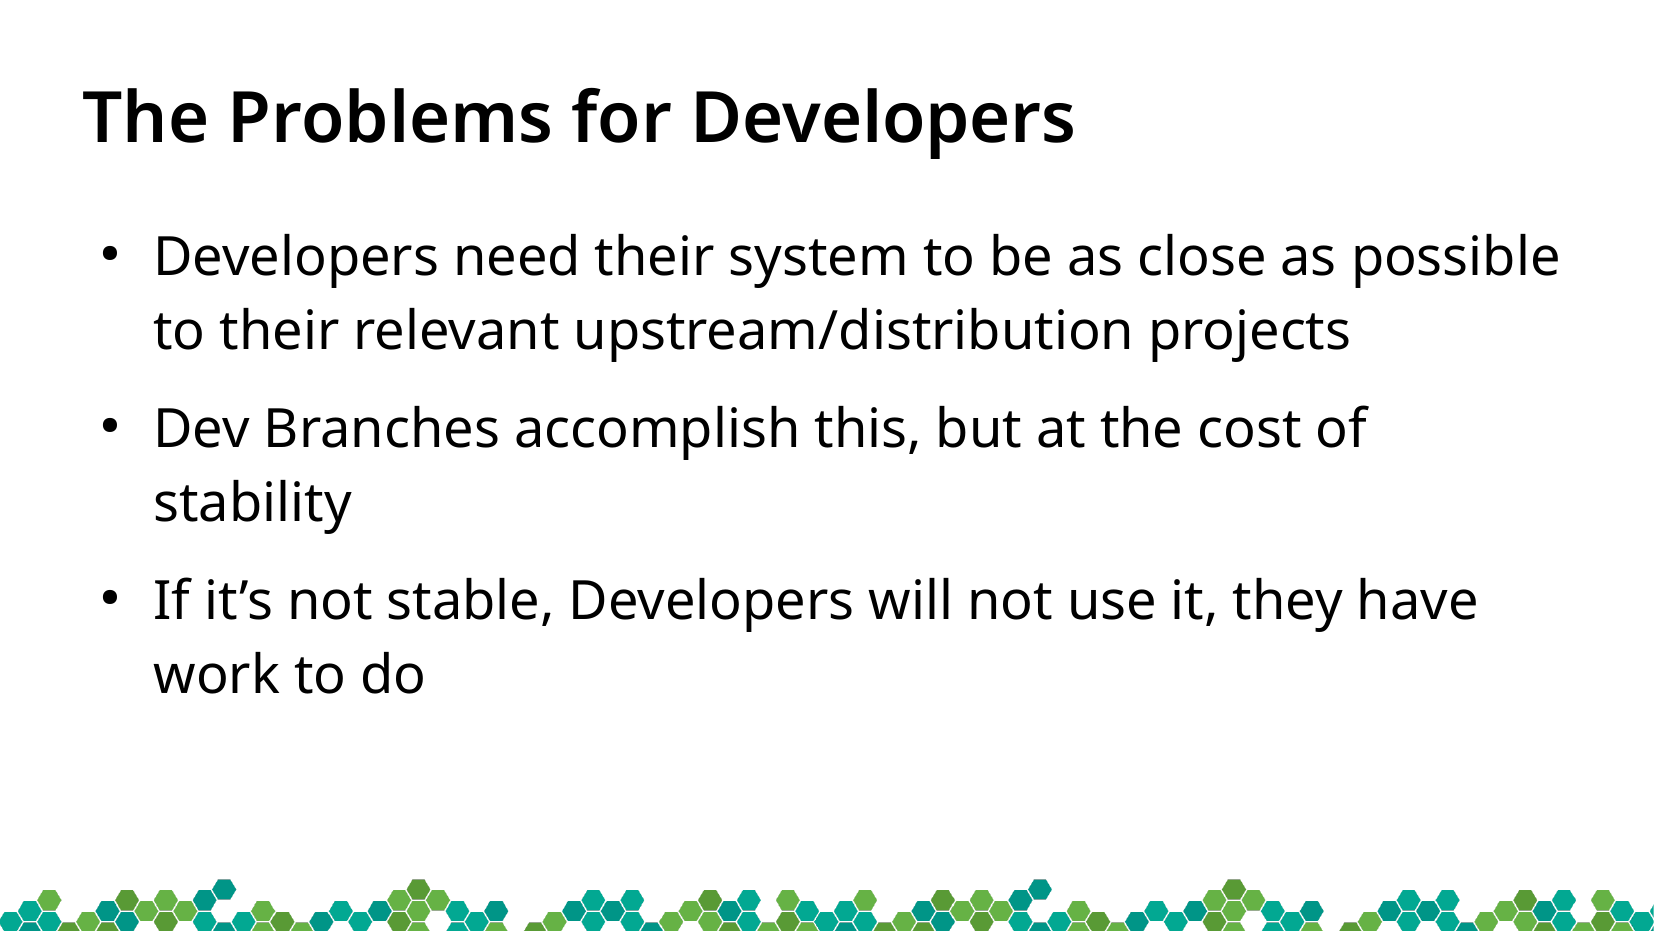

# The Problems for Developers
Developers need their system to be as close as possible to their relevant upstream/distribution projects
Dev Branches accomplish this, but at the cost of stability
If it’s not stable, Developers will not use it, they have work to do